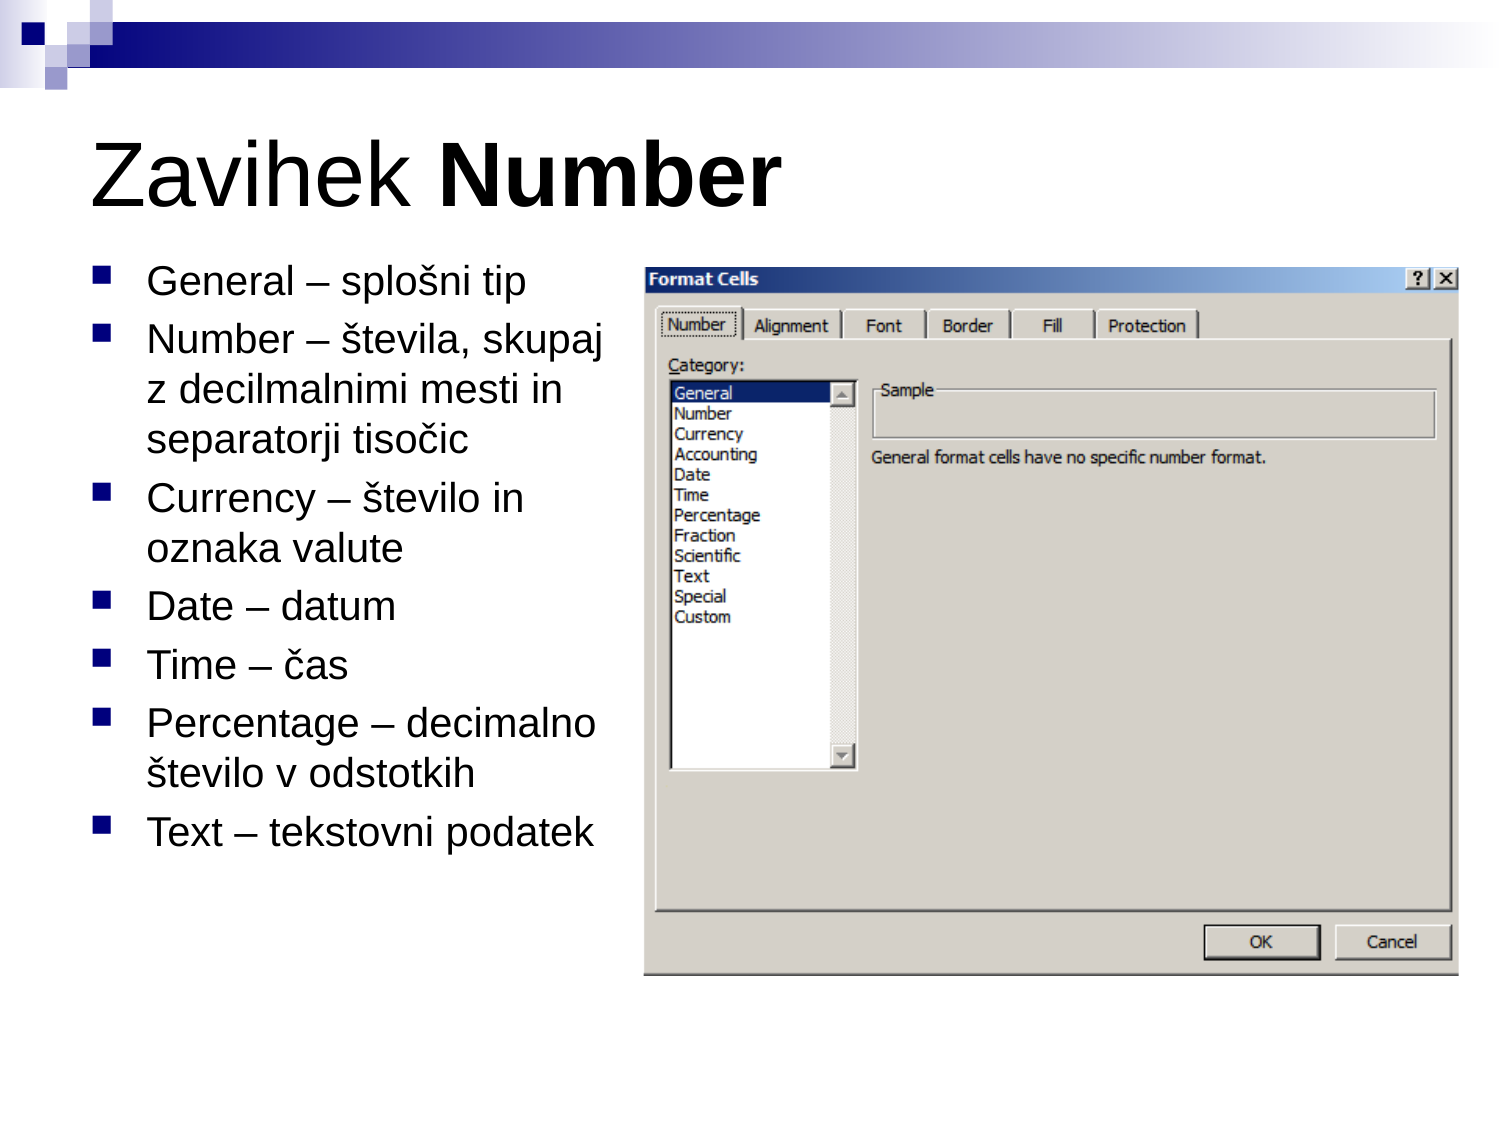

# Zavihek Number
General – splošni tip
Number – števila, skupaj z decilmalnimi mesti in separatorji tisočic
Currency – število in oznaka valute
Date – datum
Time – čas
Percentage – decimalno število v odstotkih
Text – tekstovni podatek